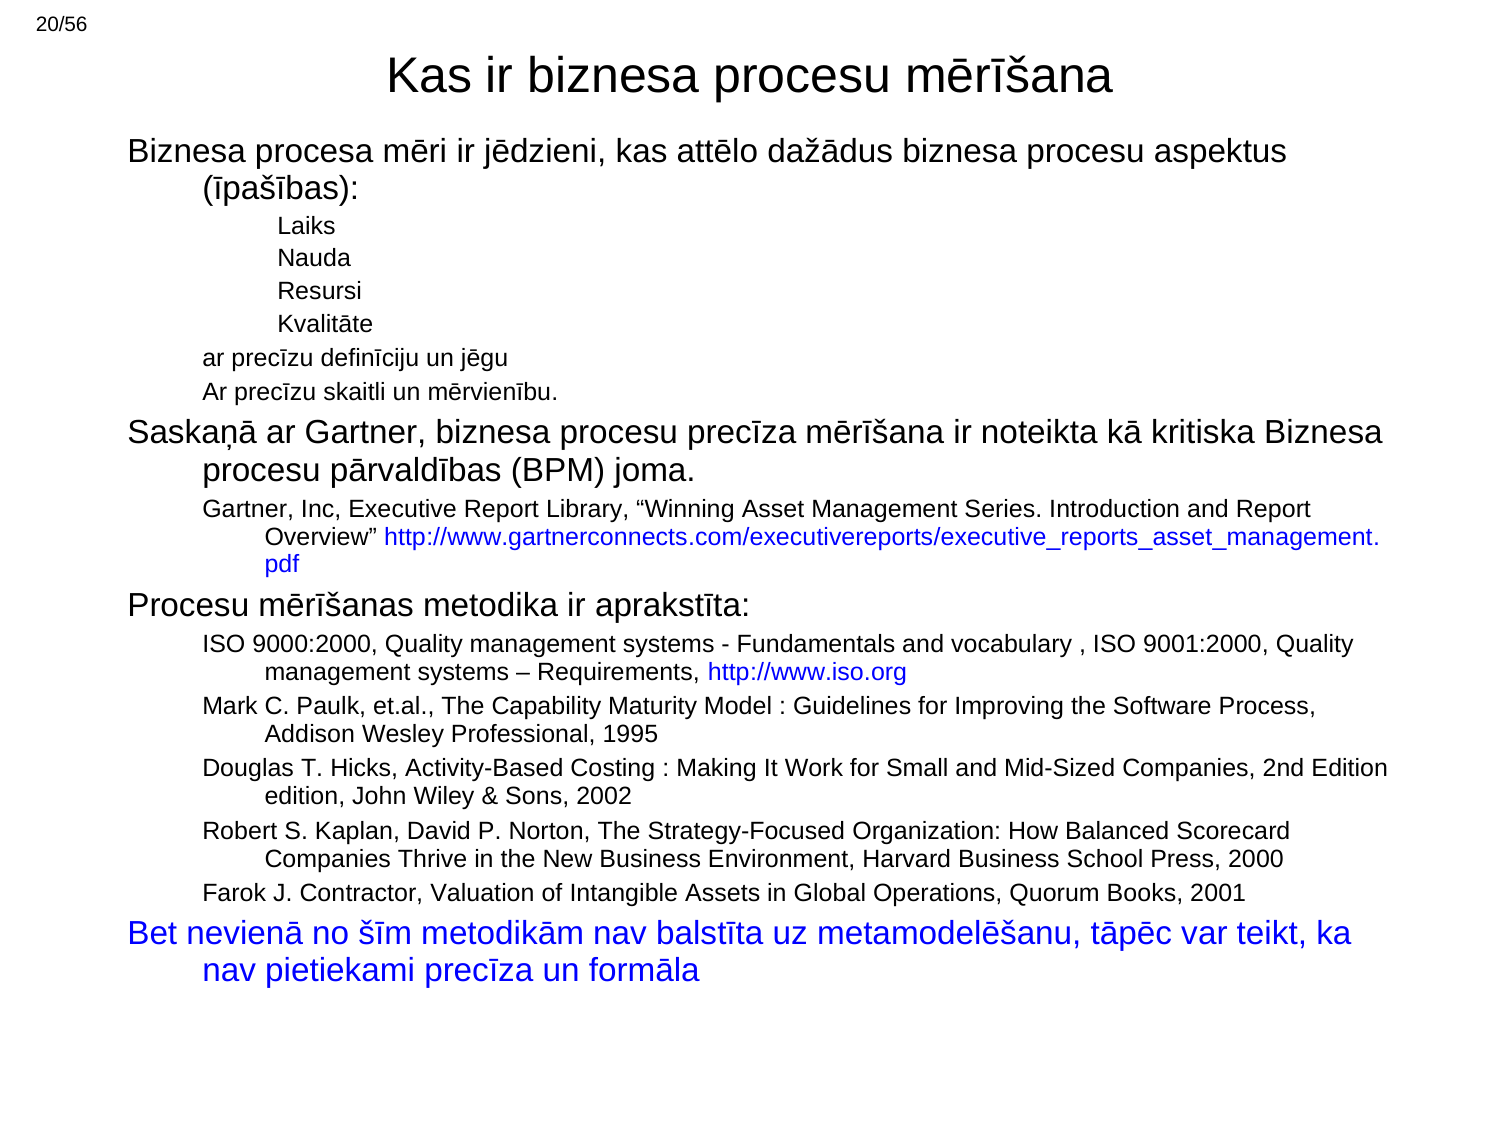

20
# Kas ir biznesa procesu mērīšana
Biznesa procesa mēri ir jēdzieni, kas attēlo dažādus biznesa procesu aspektus (īpašības):
Laiks
Nauda
Resursi
Kvalitāte
ar precīzu definīciju un jēgu
Ar precīzu skaitli un mērvienību.
Saskaņā ar Gartner, biznesa procesu precīza mērīšana ir noteikta kā kritiska Biznesa procesu pārvaldības (BPM) joma.
Gartner, Inc, Executive Report Library, “Winning Asset Management Series. Introduction and Report Overview” http://www.gartnerconnects.com/executivereports/executive_reports_asset_management.pdf
Procesu mērīšanas metodika ir aprakstīta:
ISO 9000:2000, Quality management systems - Fundamentals and vocabulary , ISO 9001:2000, Quality management systems – Requirements, http://www.iso.org
Mark C. Paulk, et.al., The Capability Maturity Model : Guidelines for Improving the Software Process, Addison Wesley Professional, 1995
Douglas T. Hicks, Activity-Based Costing : Making It Work for Small and Mid-Sized Companies, 2nd Edition edition, John Wiley & Sons, 2002
Robert S. Kaplan, David P. Norton, The Strategy-Focused Organization: How Balanced Scorecard Companies Thrive in the New Business Environment, Harvard Business School Press, 2000
Farok J. Contractor, Valuation of Intangible Assets in Global Operations, Quorum Books, 2001
Bet nevienā no šīm metodikām nav balstīta uz metamodelēšanu, tāpēc var teikt, ka nav pietiekami precīza un formāla